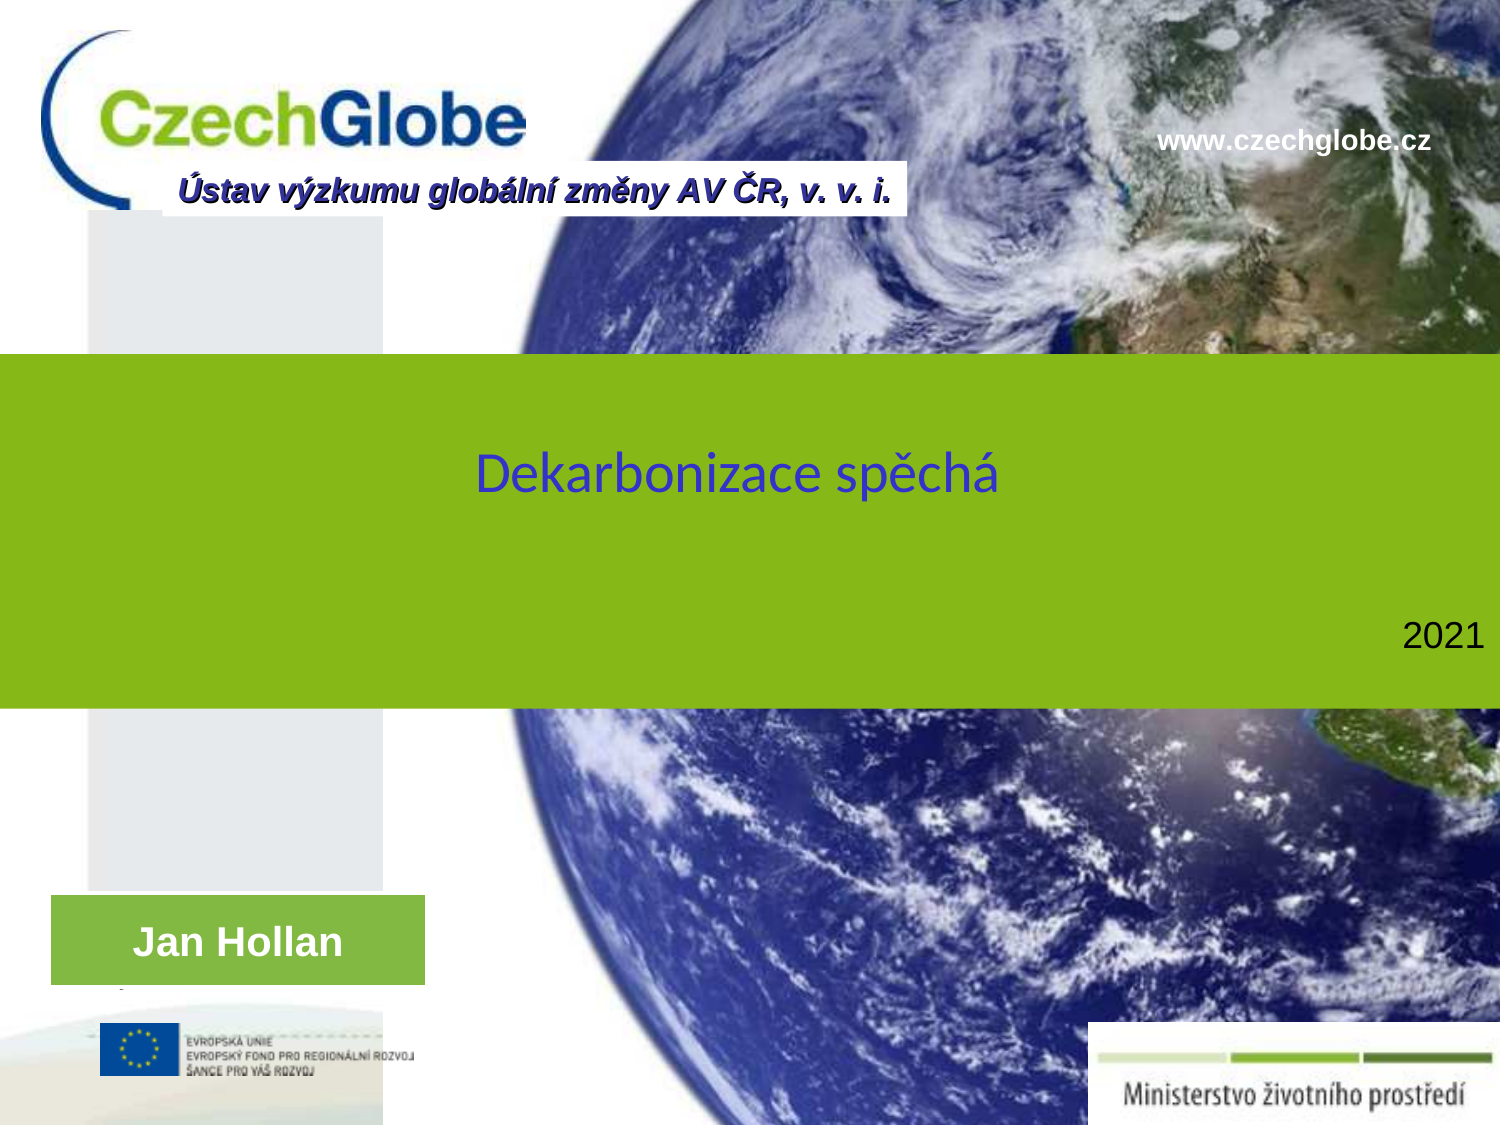

www.czechglobe.cz
Ústav výzkumu globální změny AV ČR, v. v. i.
# Dekarbonizace spěchá
 2021
Jan Hollan